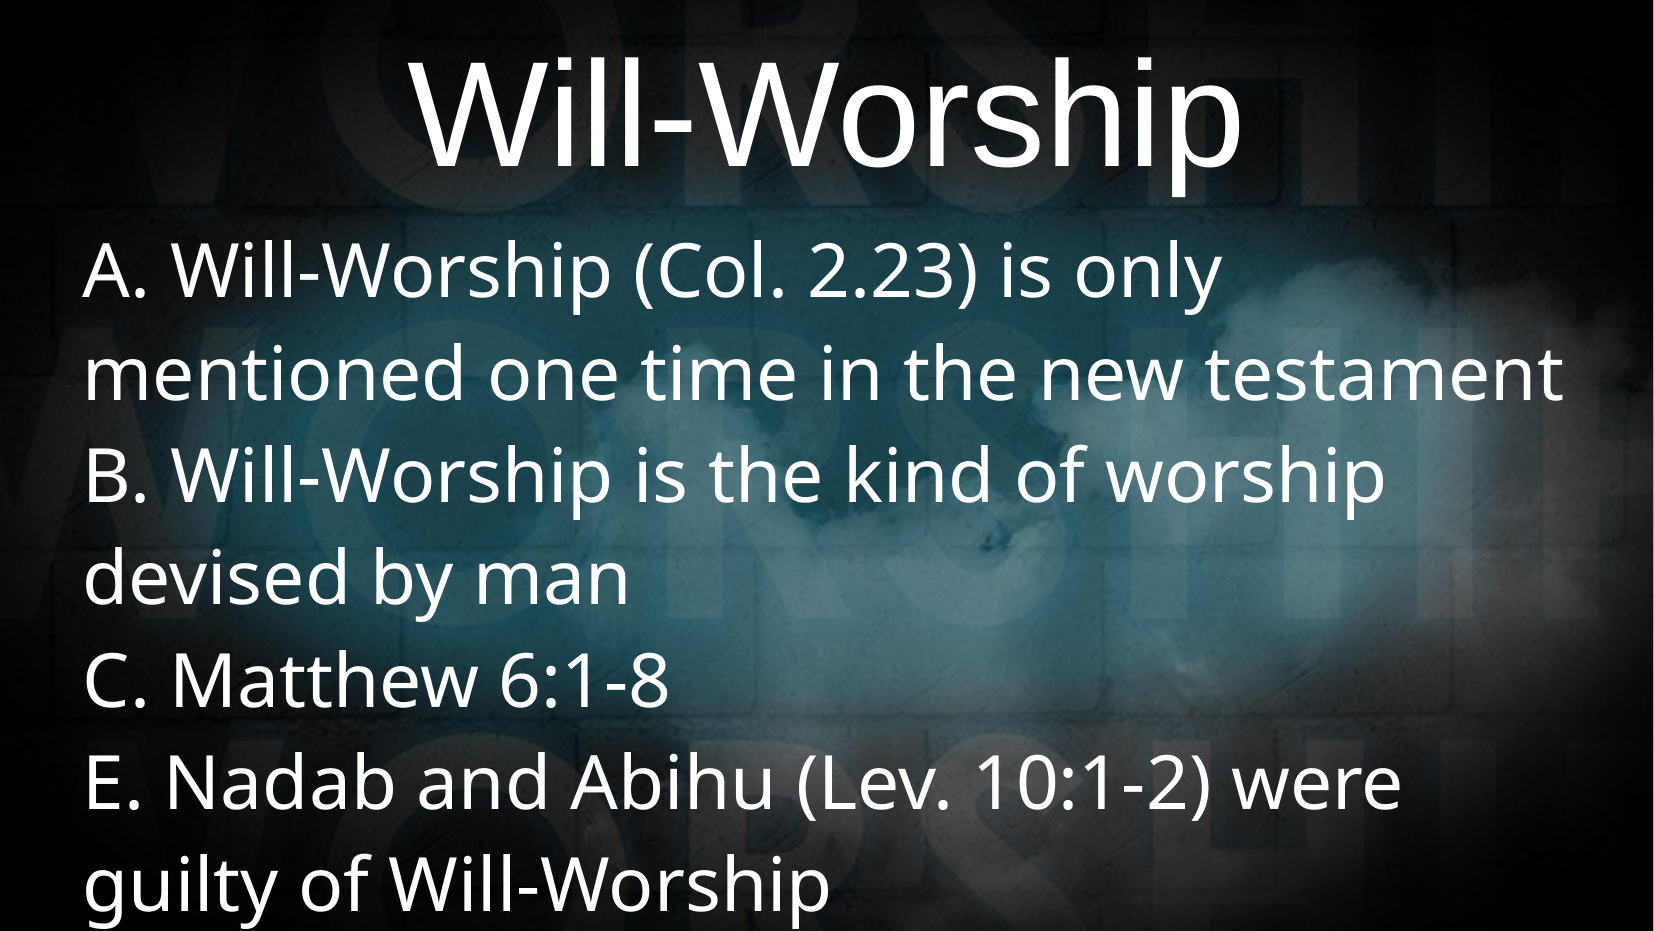

# Will-Worship
A. Will-Worship (Col. 2.23) is only mentioned one time in the new testament
B. Will-Worship is the kind of worship devised by man
C. Matthew 6:1-8
E. Nadab and Abihu (Lev. 10:1-2) were guilty of Will-Worship